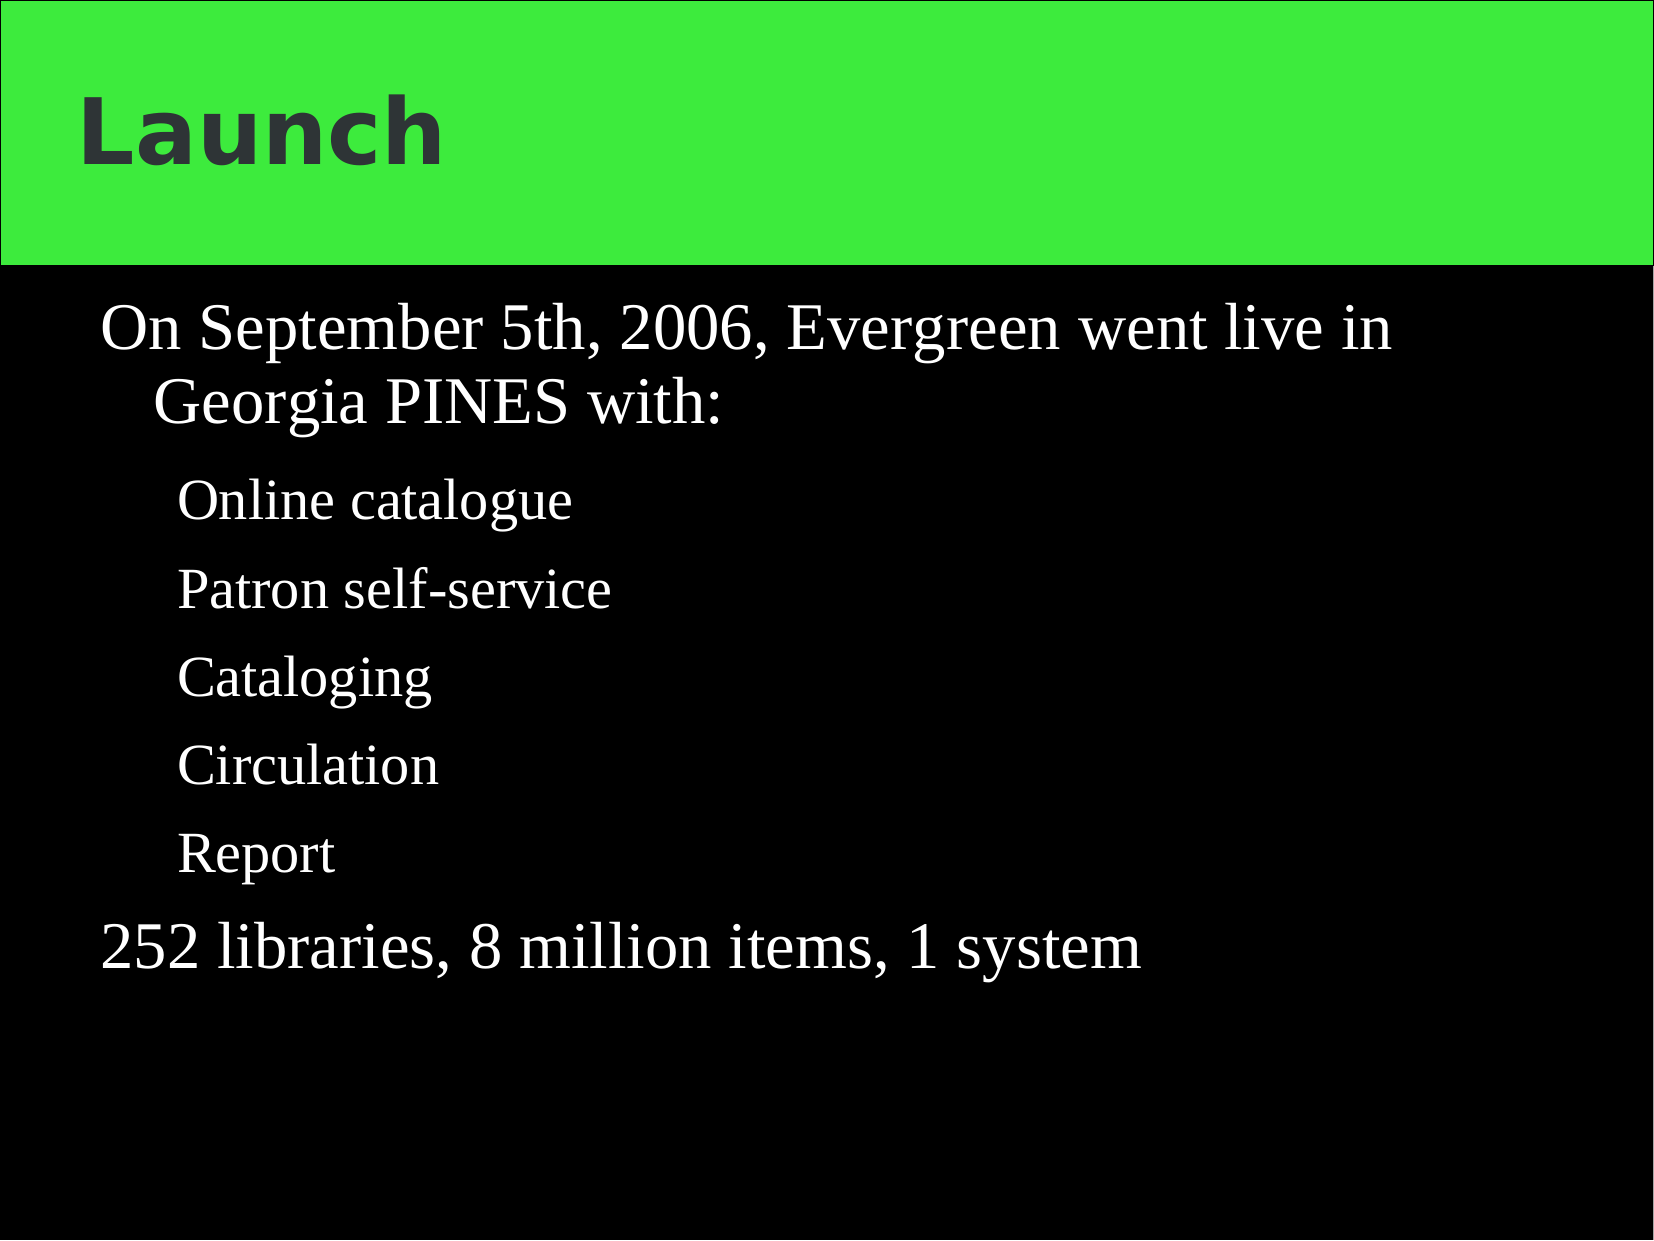

# Launch
On September 5th, 2006, Evergreen went live in Georgia PINES with:
Online catalogue
Patron self-service
Cataloging
Circulation
Report
252 libraries, 8 million items, 1 system